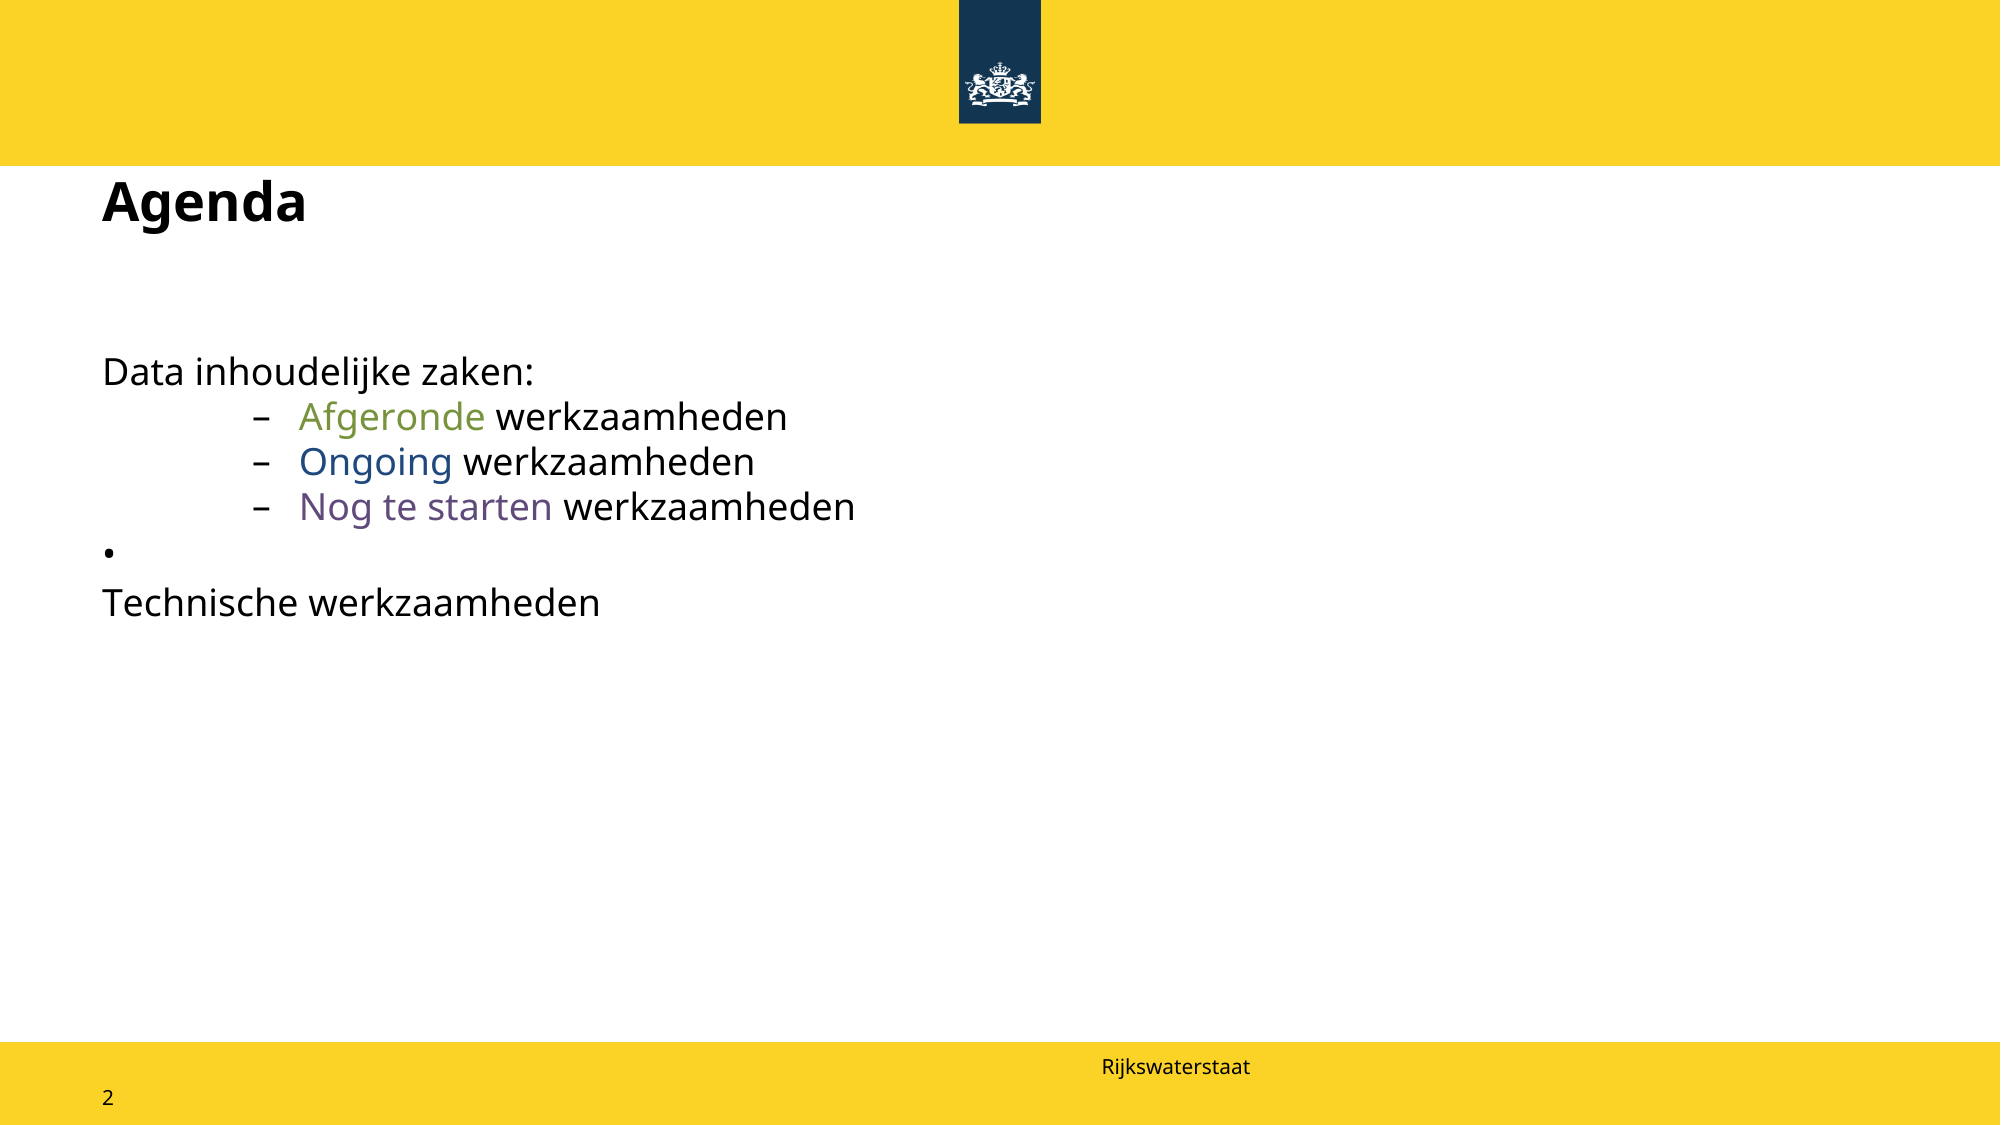

# Agenda
Data inhoudelijke zaken:
Afgeronde werkzaamheden
Ongoing werkzaamheden
Nog te starten werkzaamheden
Technische werkzaamheden